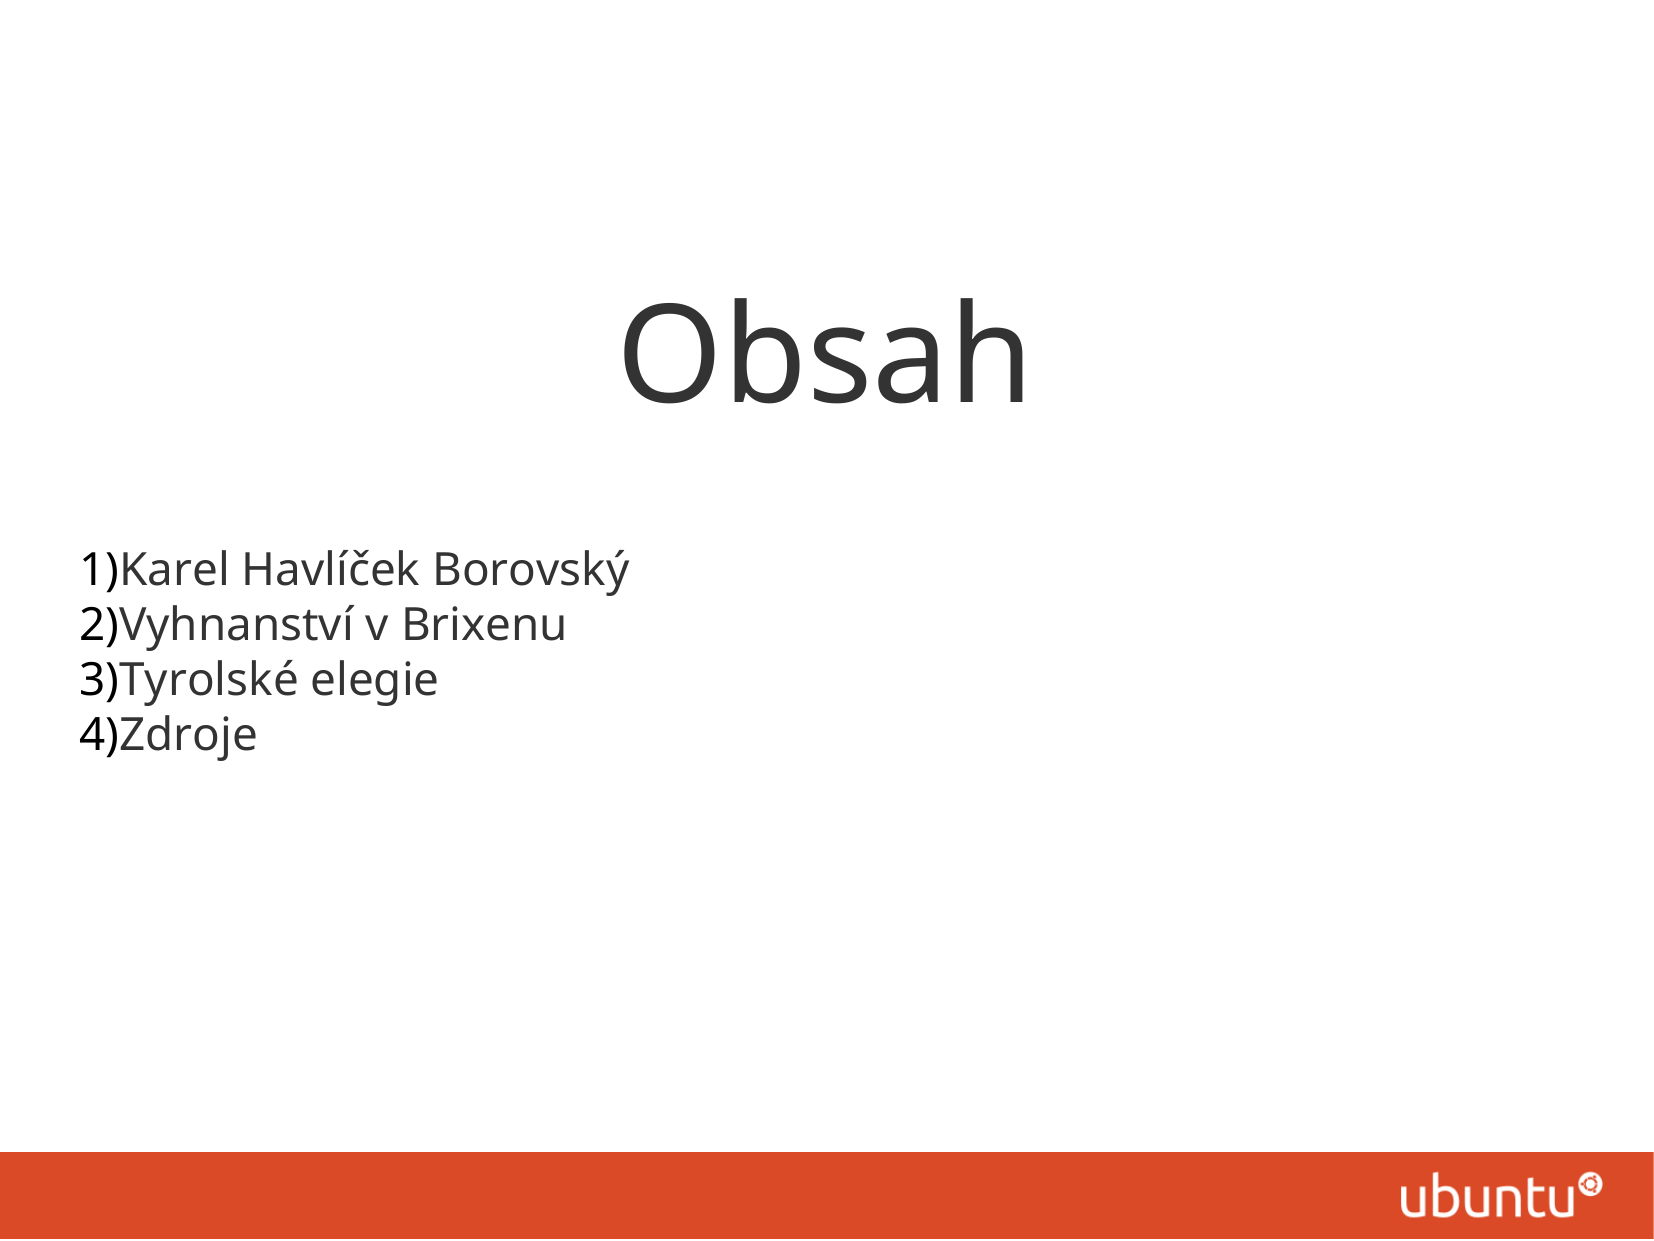

# Obsah
Karel Havlíček Borovský
Vyhnanství v Brixenu
Tyrolské elegie
Zdroje